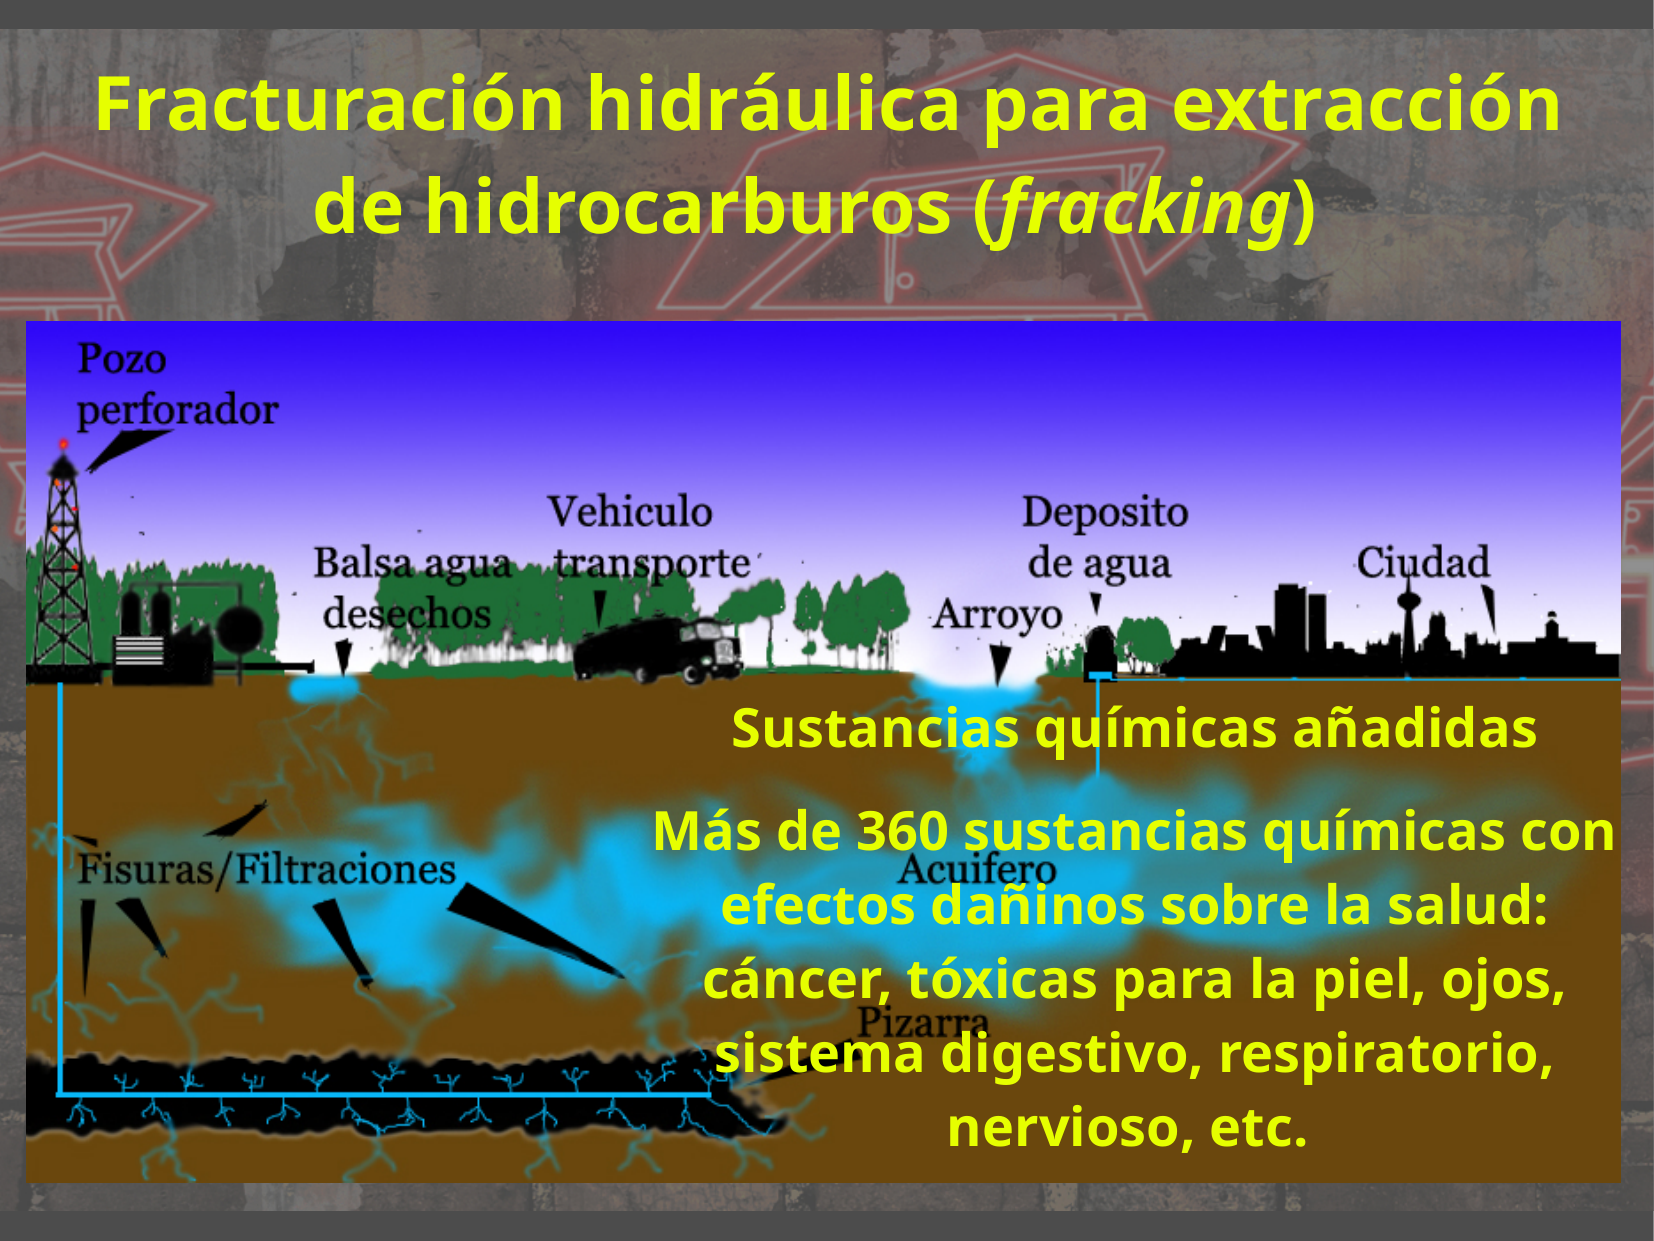

# Fracturación hidráulica para extracción de hidrocarburos (fracking)
Sustancias químicas añadidas
Más de 360 sustancias químicas con efectos dañinos sobre la salud: cáncer, tóxicas para la piel, ojos, sistema digestivo, respiratorio, nervioso, etc.